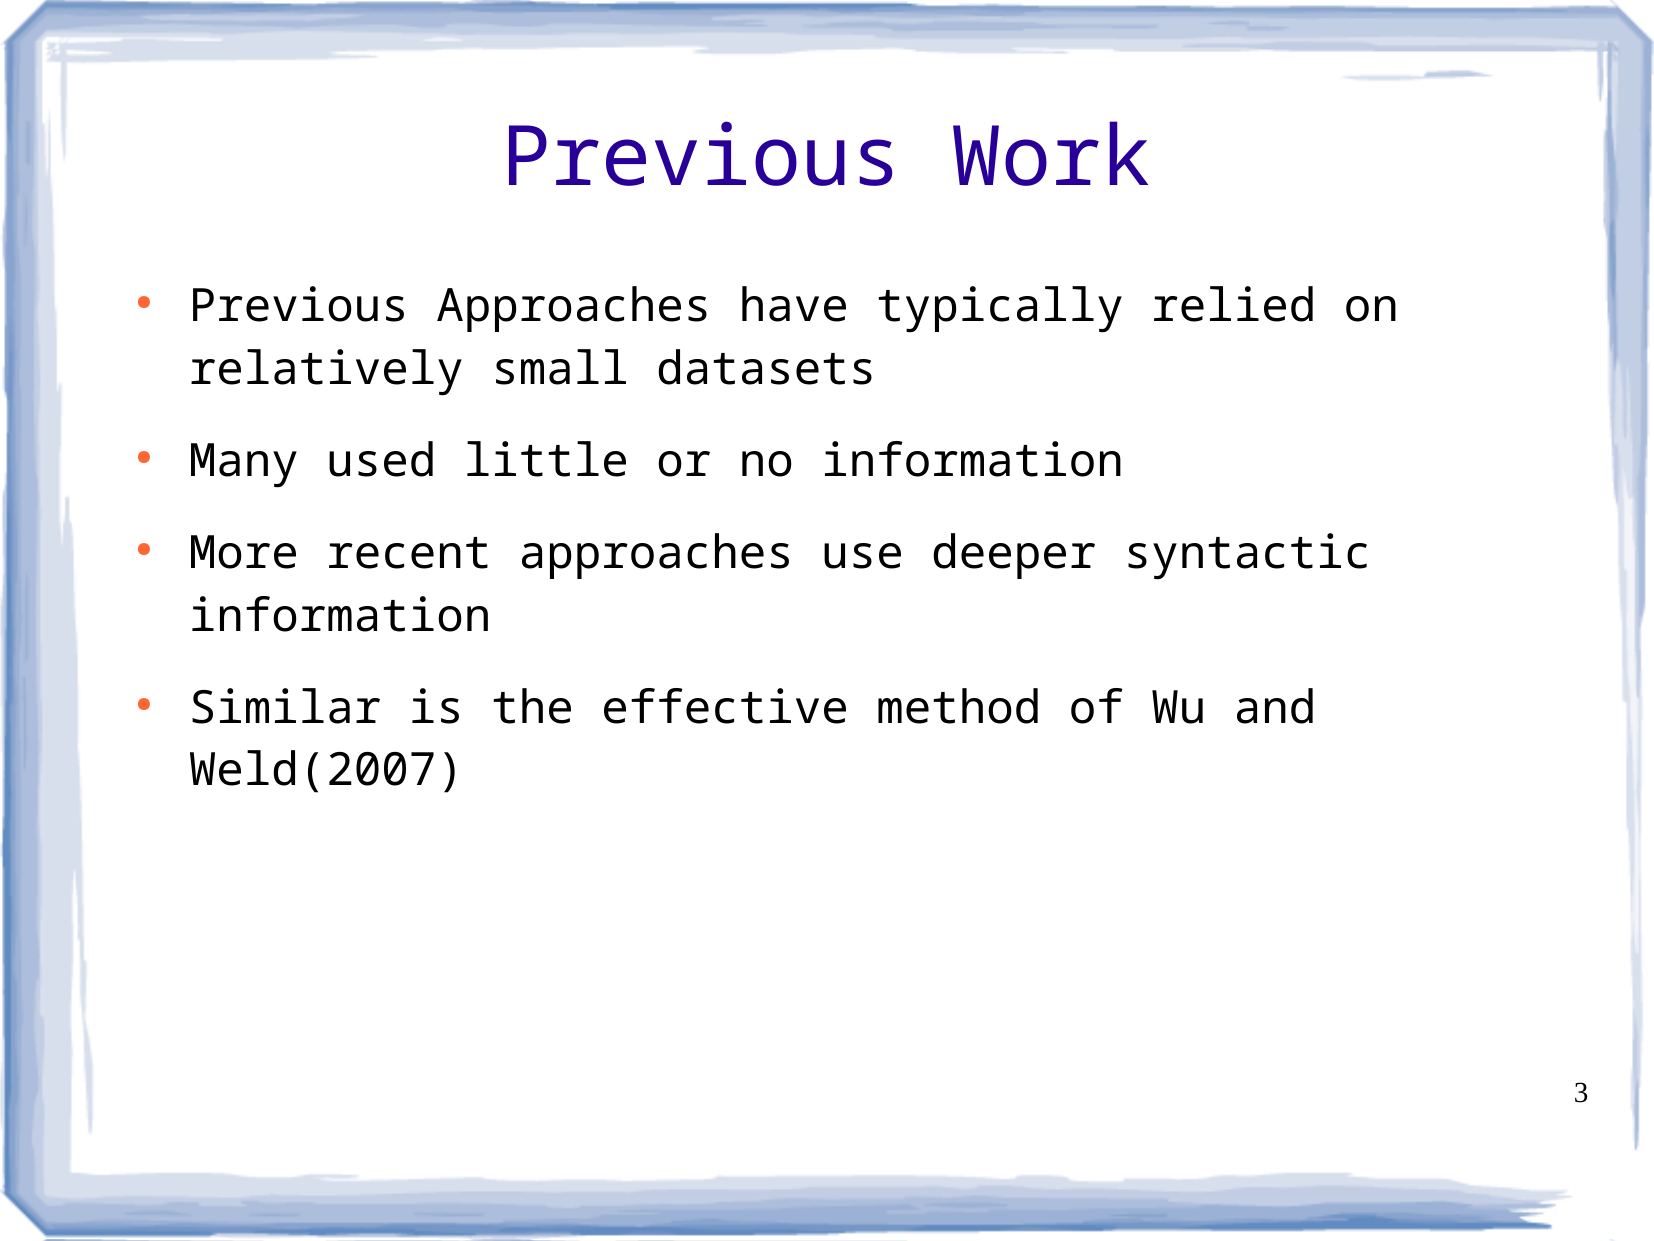

# Previous Work
Previous Approaches have typically relied on relatively small datasets
Many used little or no information
More recent approaches use deeper syntactic information
Similar is the effective method of Wu and Weld(2007)
3